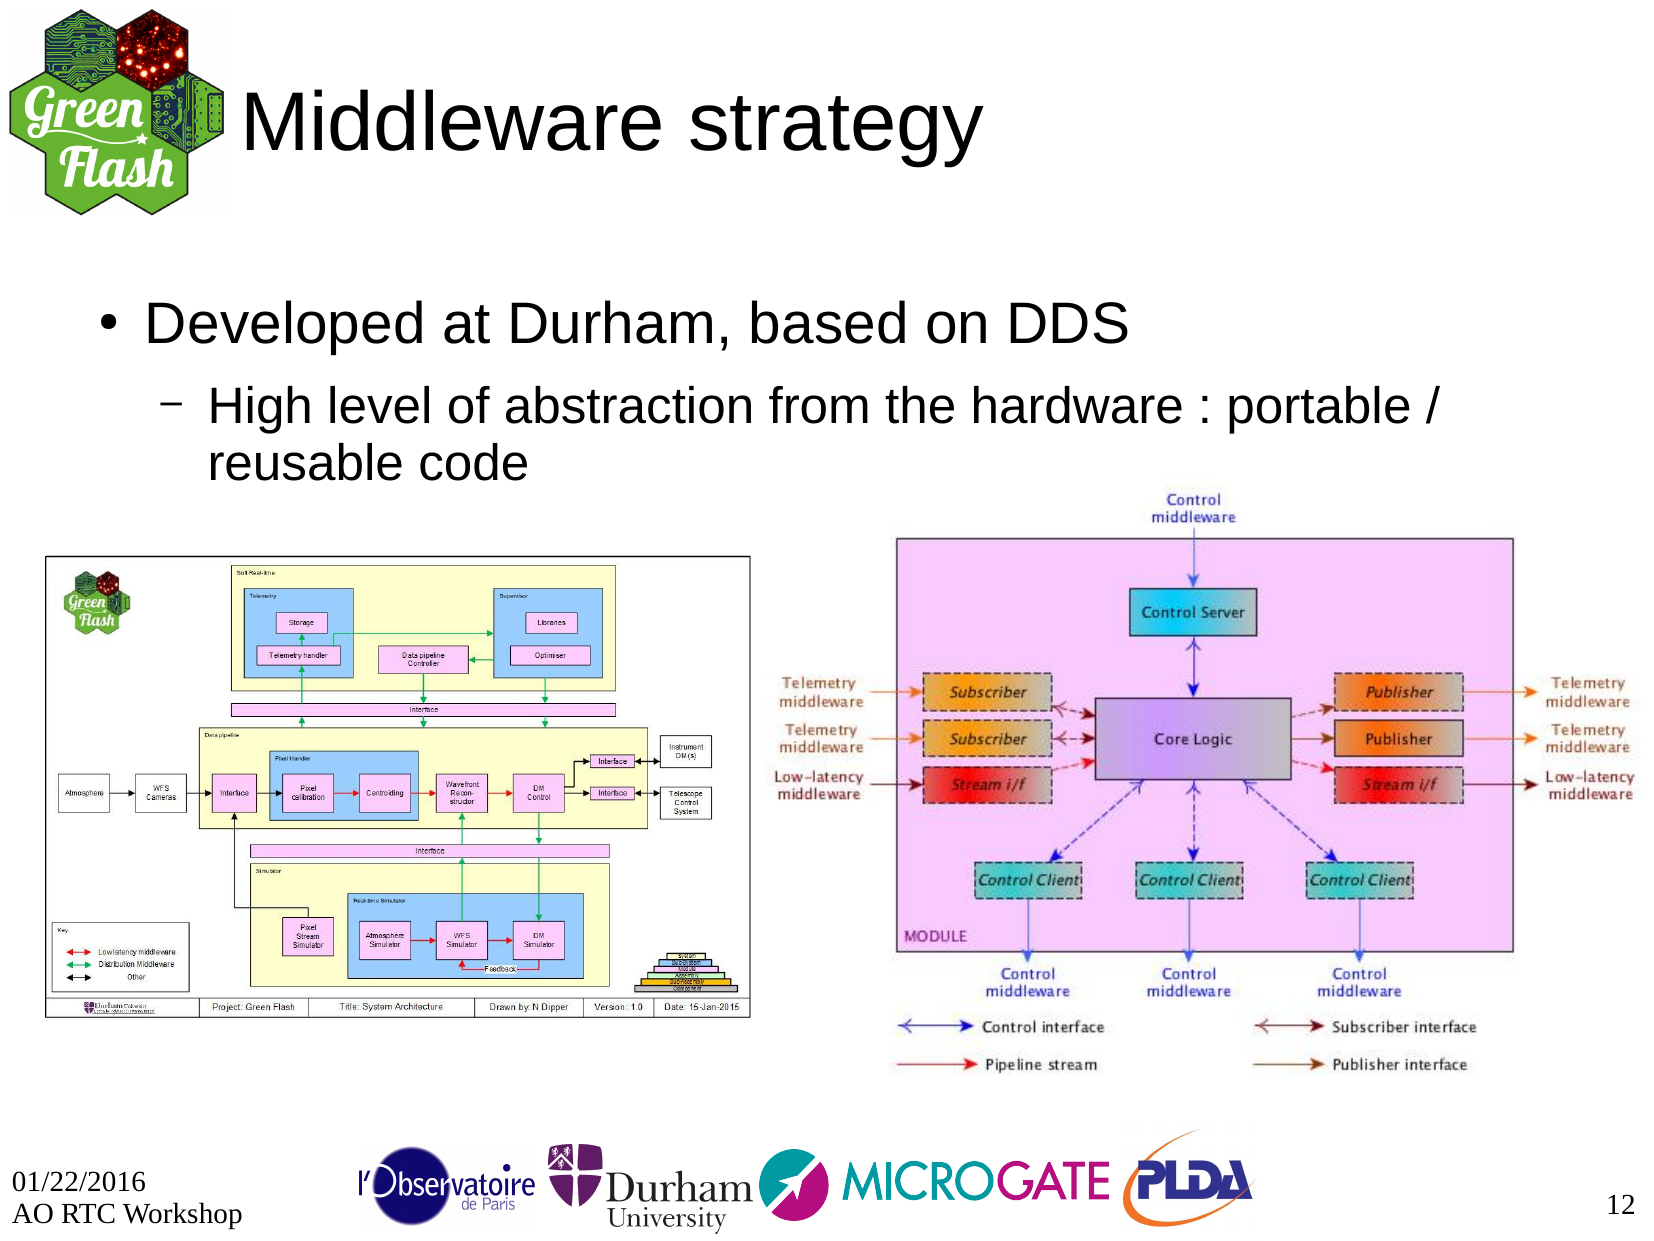

# Middleware strategy
Developed at Durham, based on DDS
High level of abstraction from the hardware : portable / reusable code
01/22/2016
12